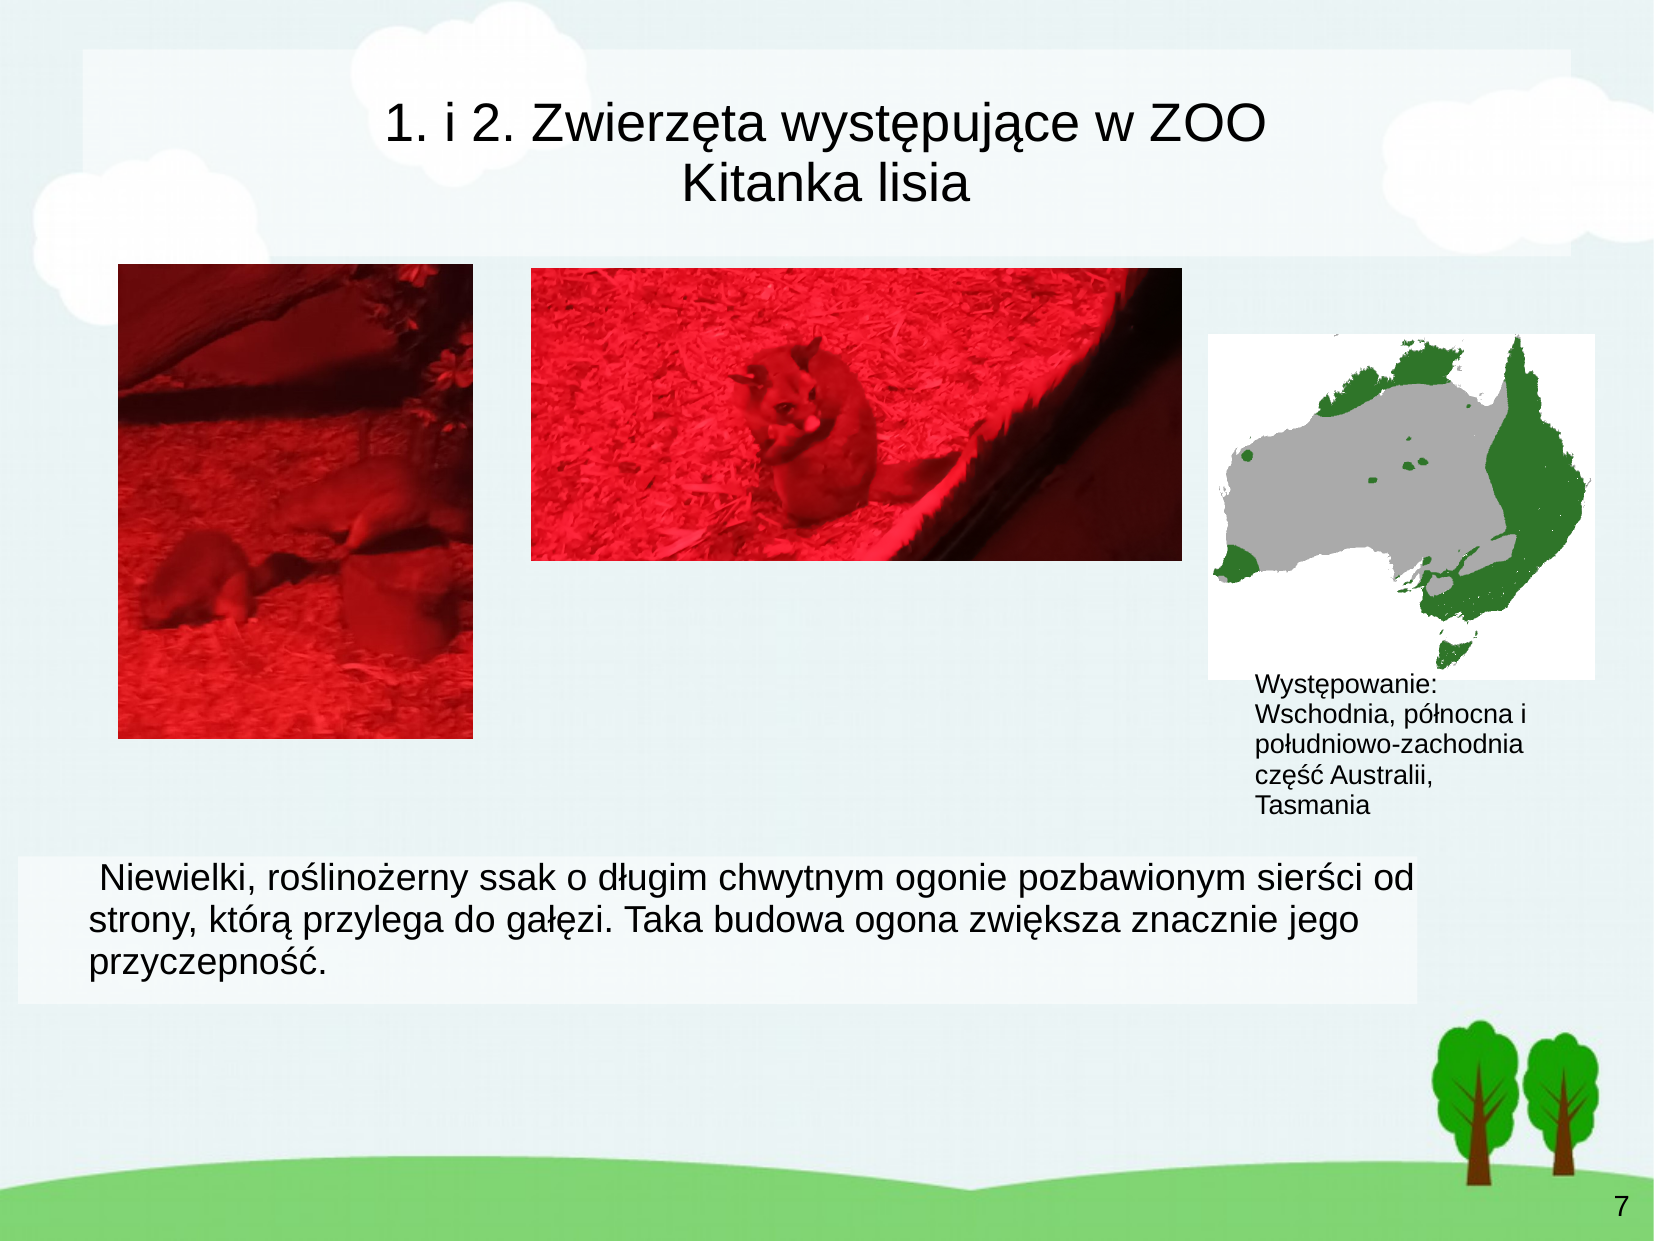

# 1. i 2. Zwierzęta występujące w ZOO Kitanka lisia
Występowanie: Wschodnia, północna i południowo-zachodnia część Australii, Tasmania
 Niewielki, roślinożerny ssak o długim chwytnym ogonie pozbawionym sierści od strony, którą przylega do gałęzi. Taka budowa ogona zwiększa znacznie jego przyczepność.
7